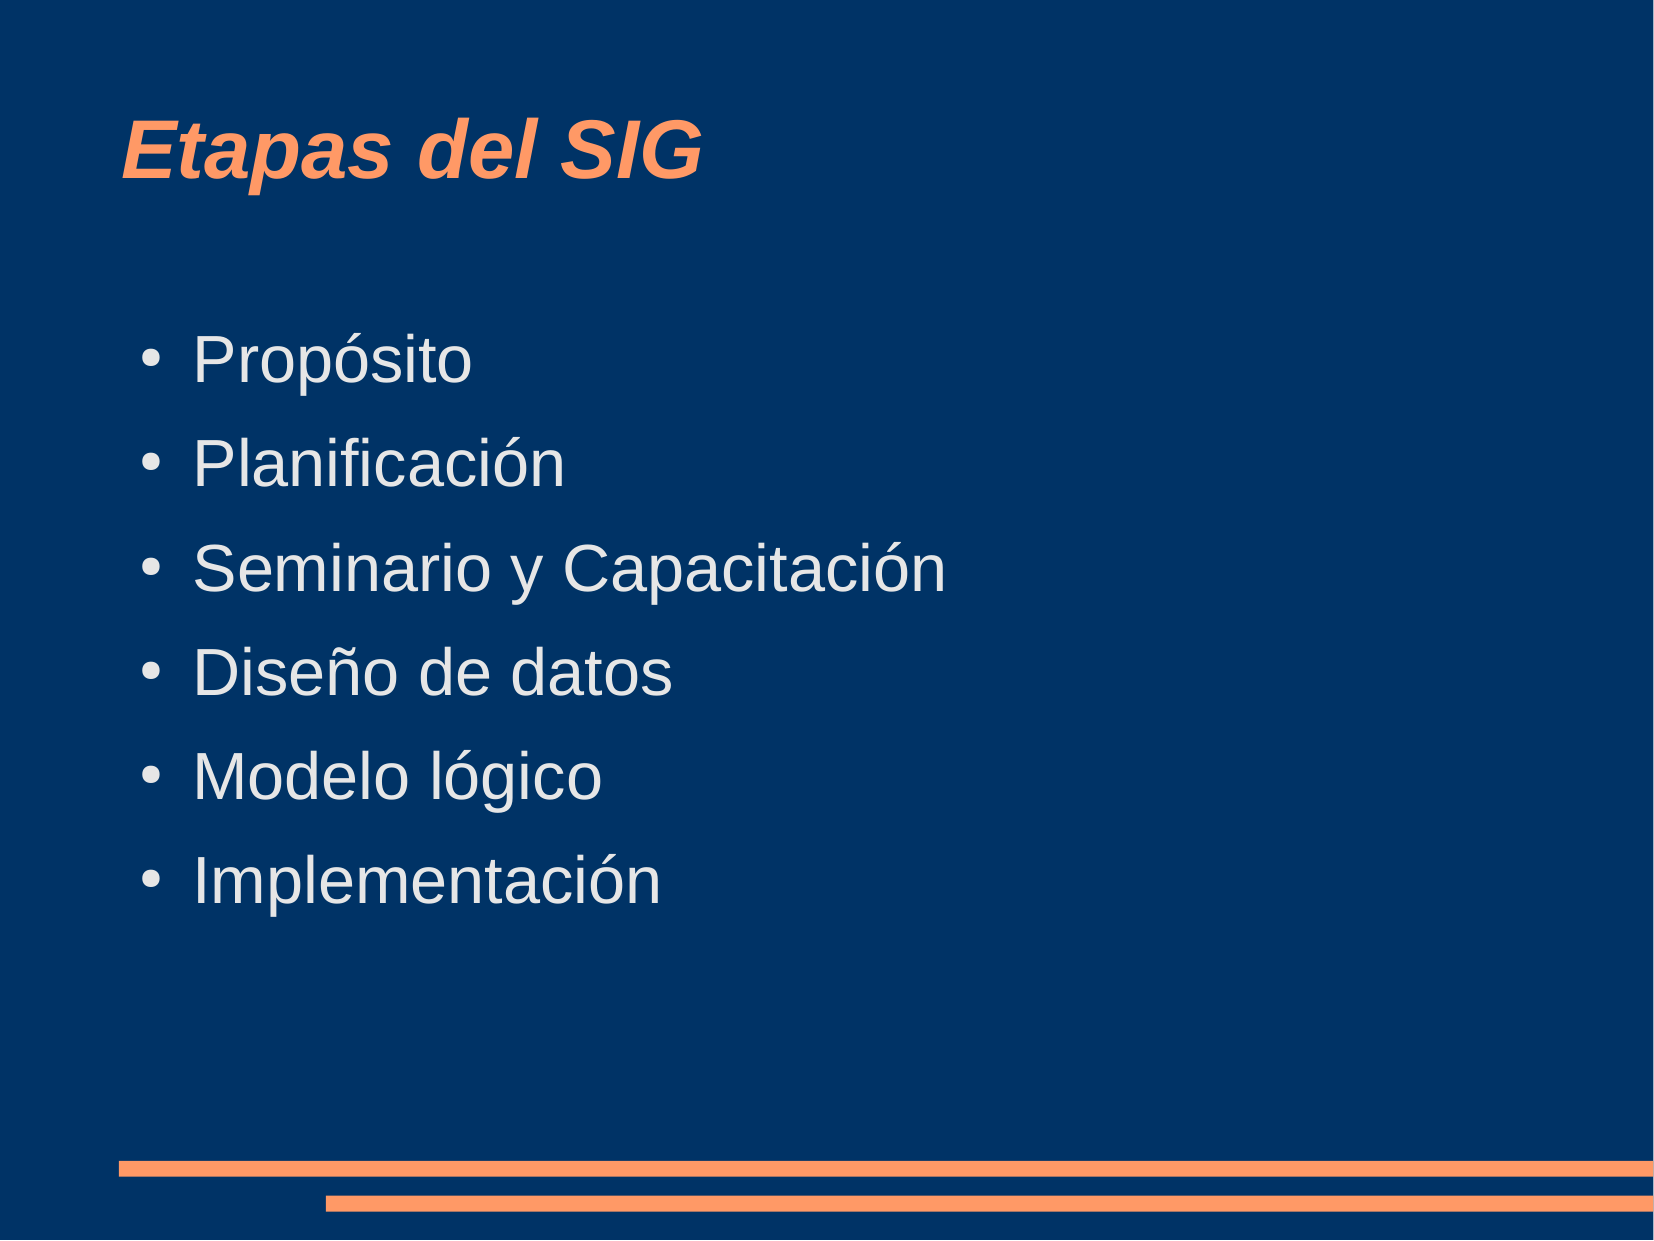

# Etapas del SIG
Propósito
Planificación
Seminario y Capacitación
Diseño de datos
Modelo lógico
Implementación